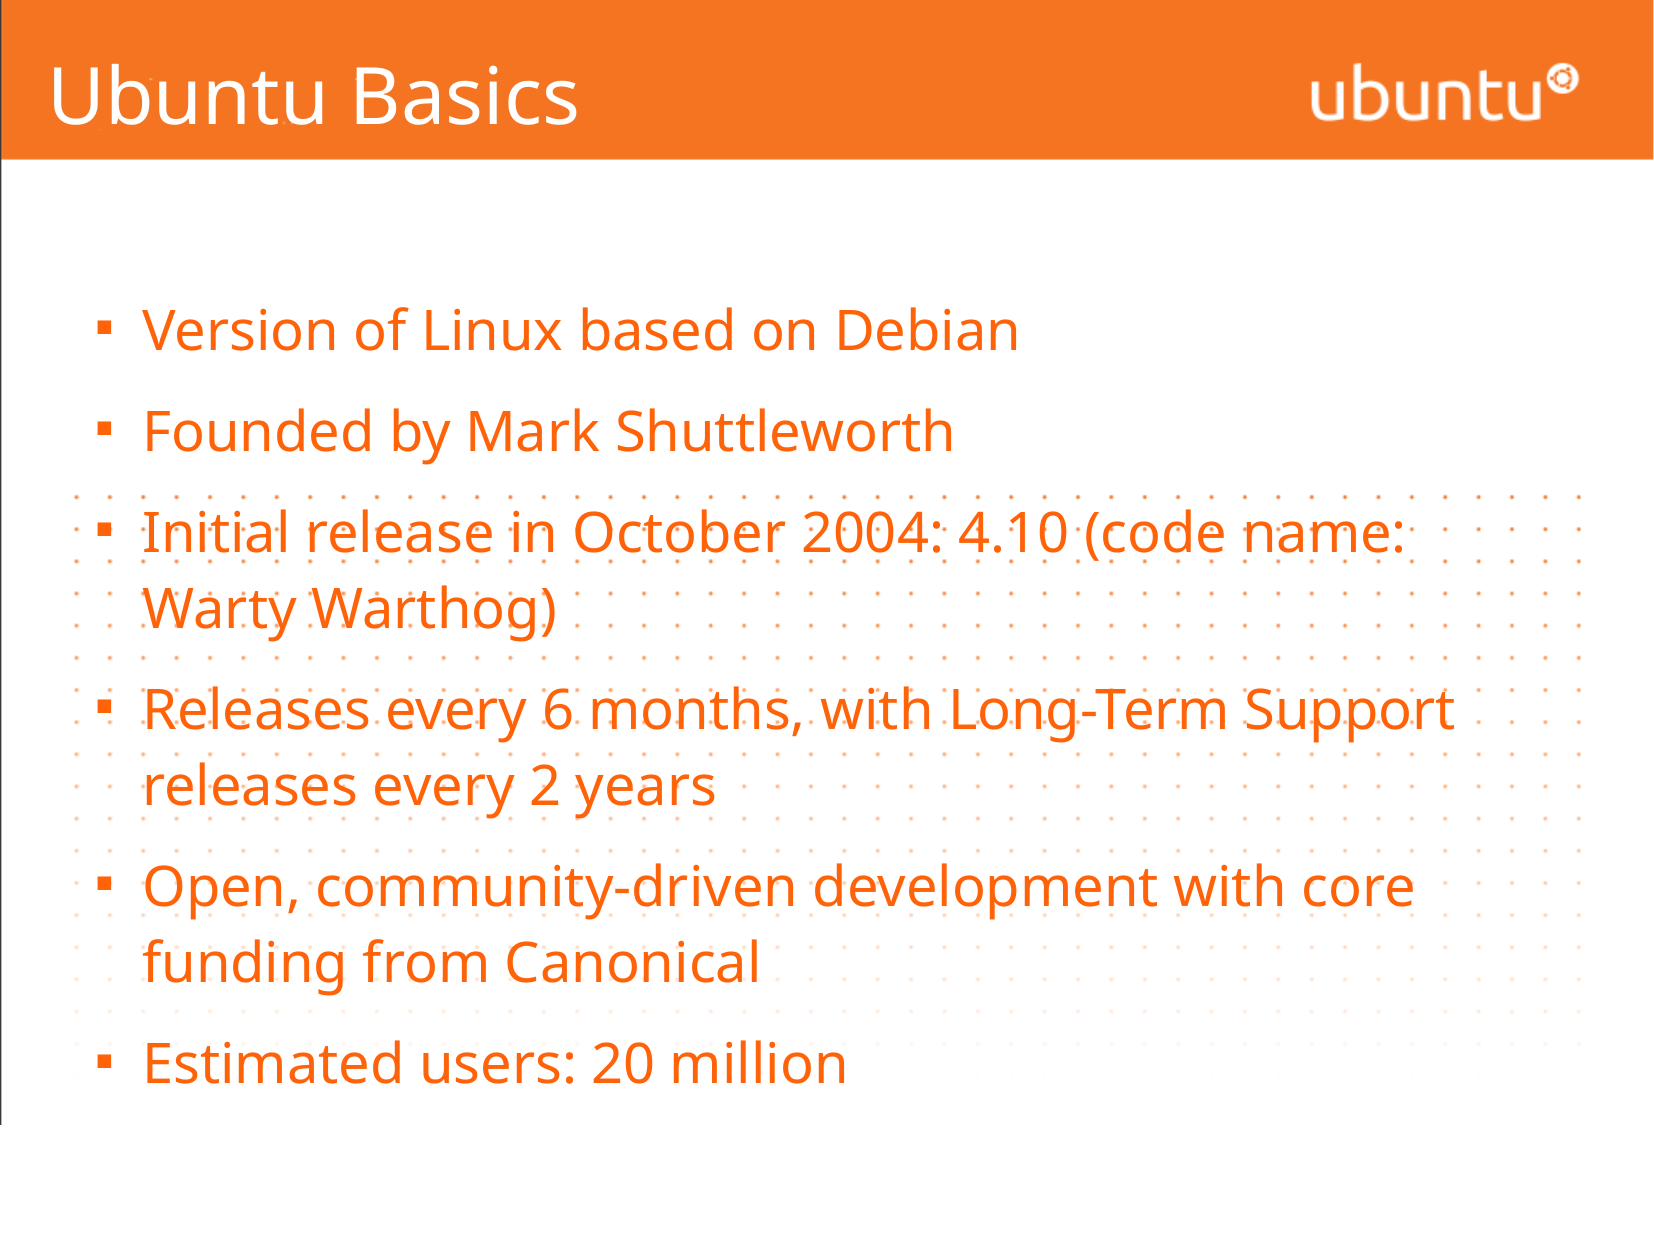

# Ubuntu Basics
Version of Linux based on Debian
Founded by Mark Shuttleworth
Initial release in October 2004: 4.10 (code name: Warty Warthog)
Releases every 6 months, with Long-Term Support releases every 2 years
Open, community-driven development with core funding from Canonical
Estimated users: 20 million